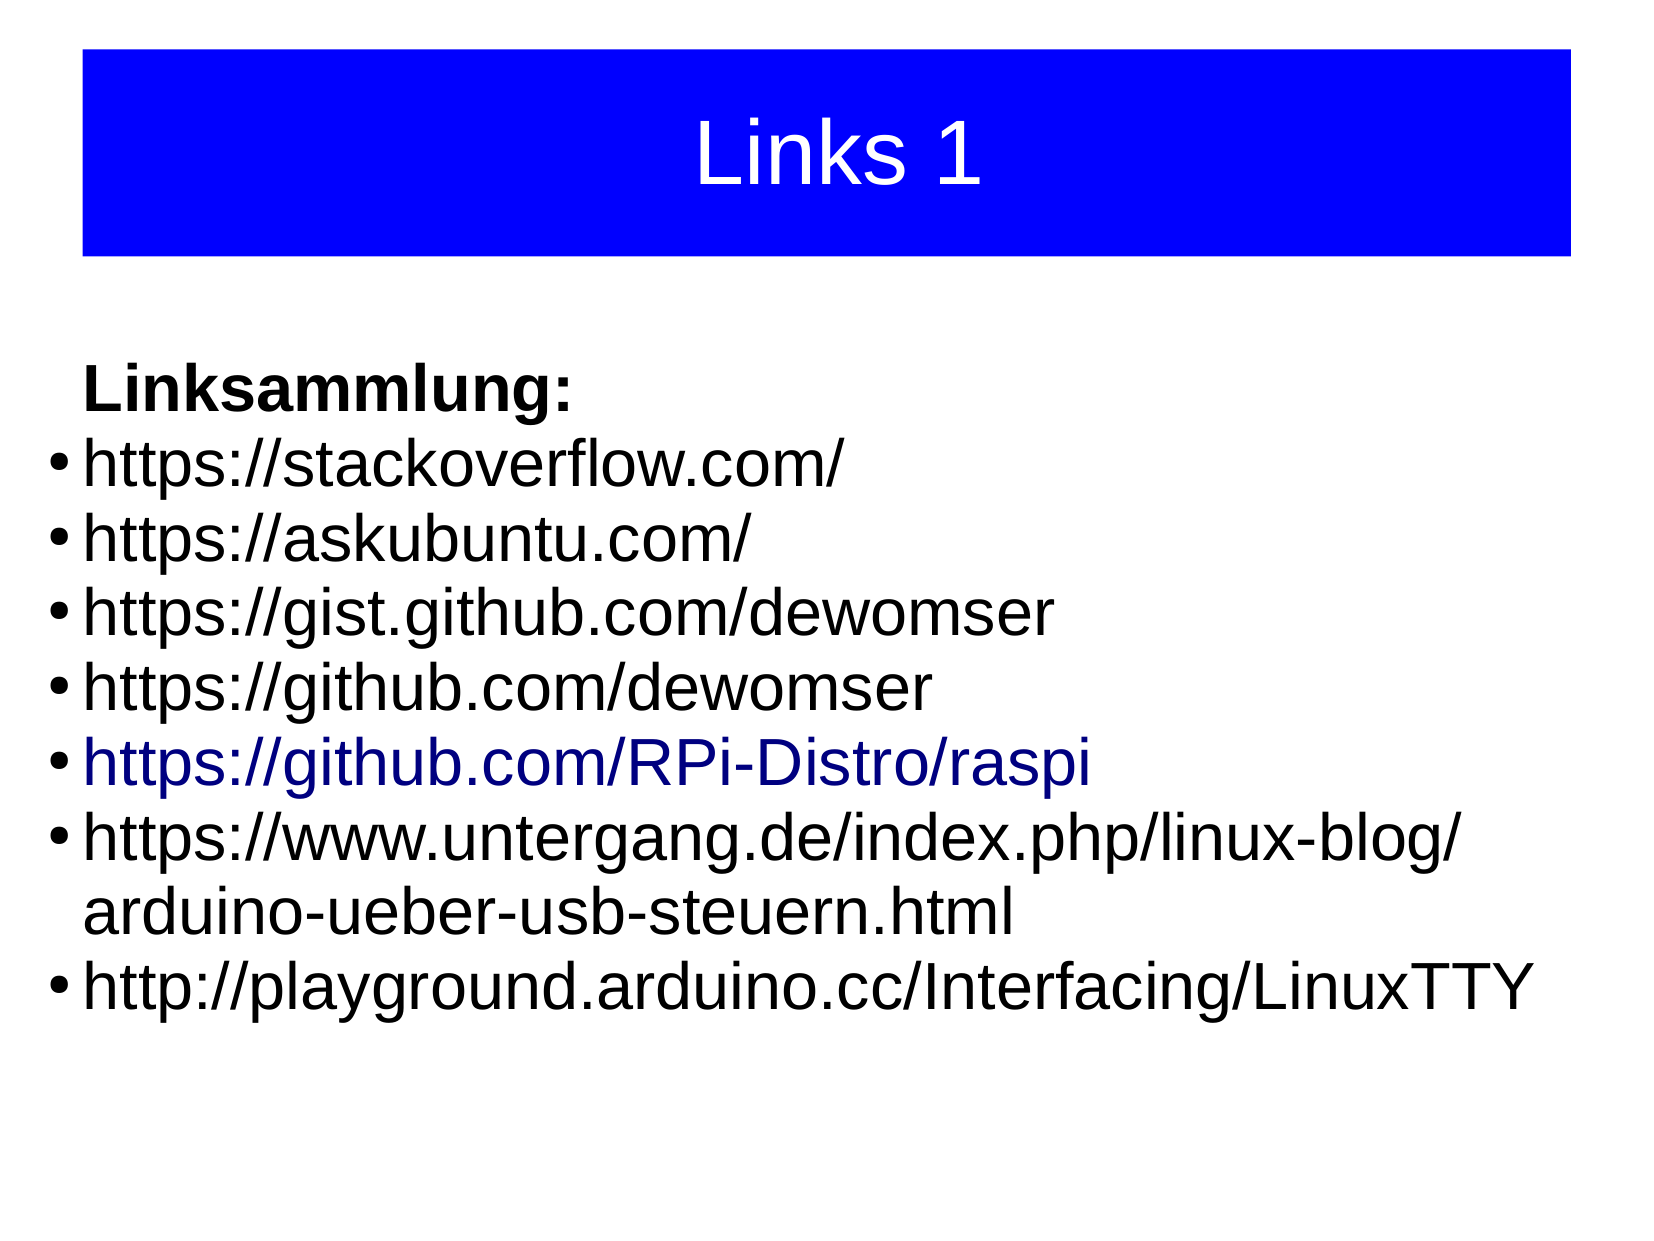

# Links 1
Linksammlung:
https://stackoverflow.com/
https://askubuntu.com/
https://gist.github.com/dewomser
https://github.com/dewomser
https://github.com/RPi-Distro/raspi
https://www.untergang.de/index.php/linux-blog/arduino-ueber-usb-steuern.html
http://playground.arduino.cc/Interfacing/LinuxTTY